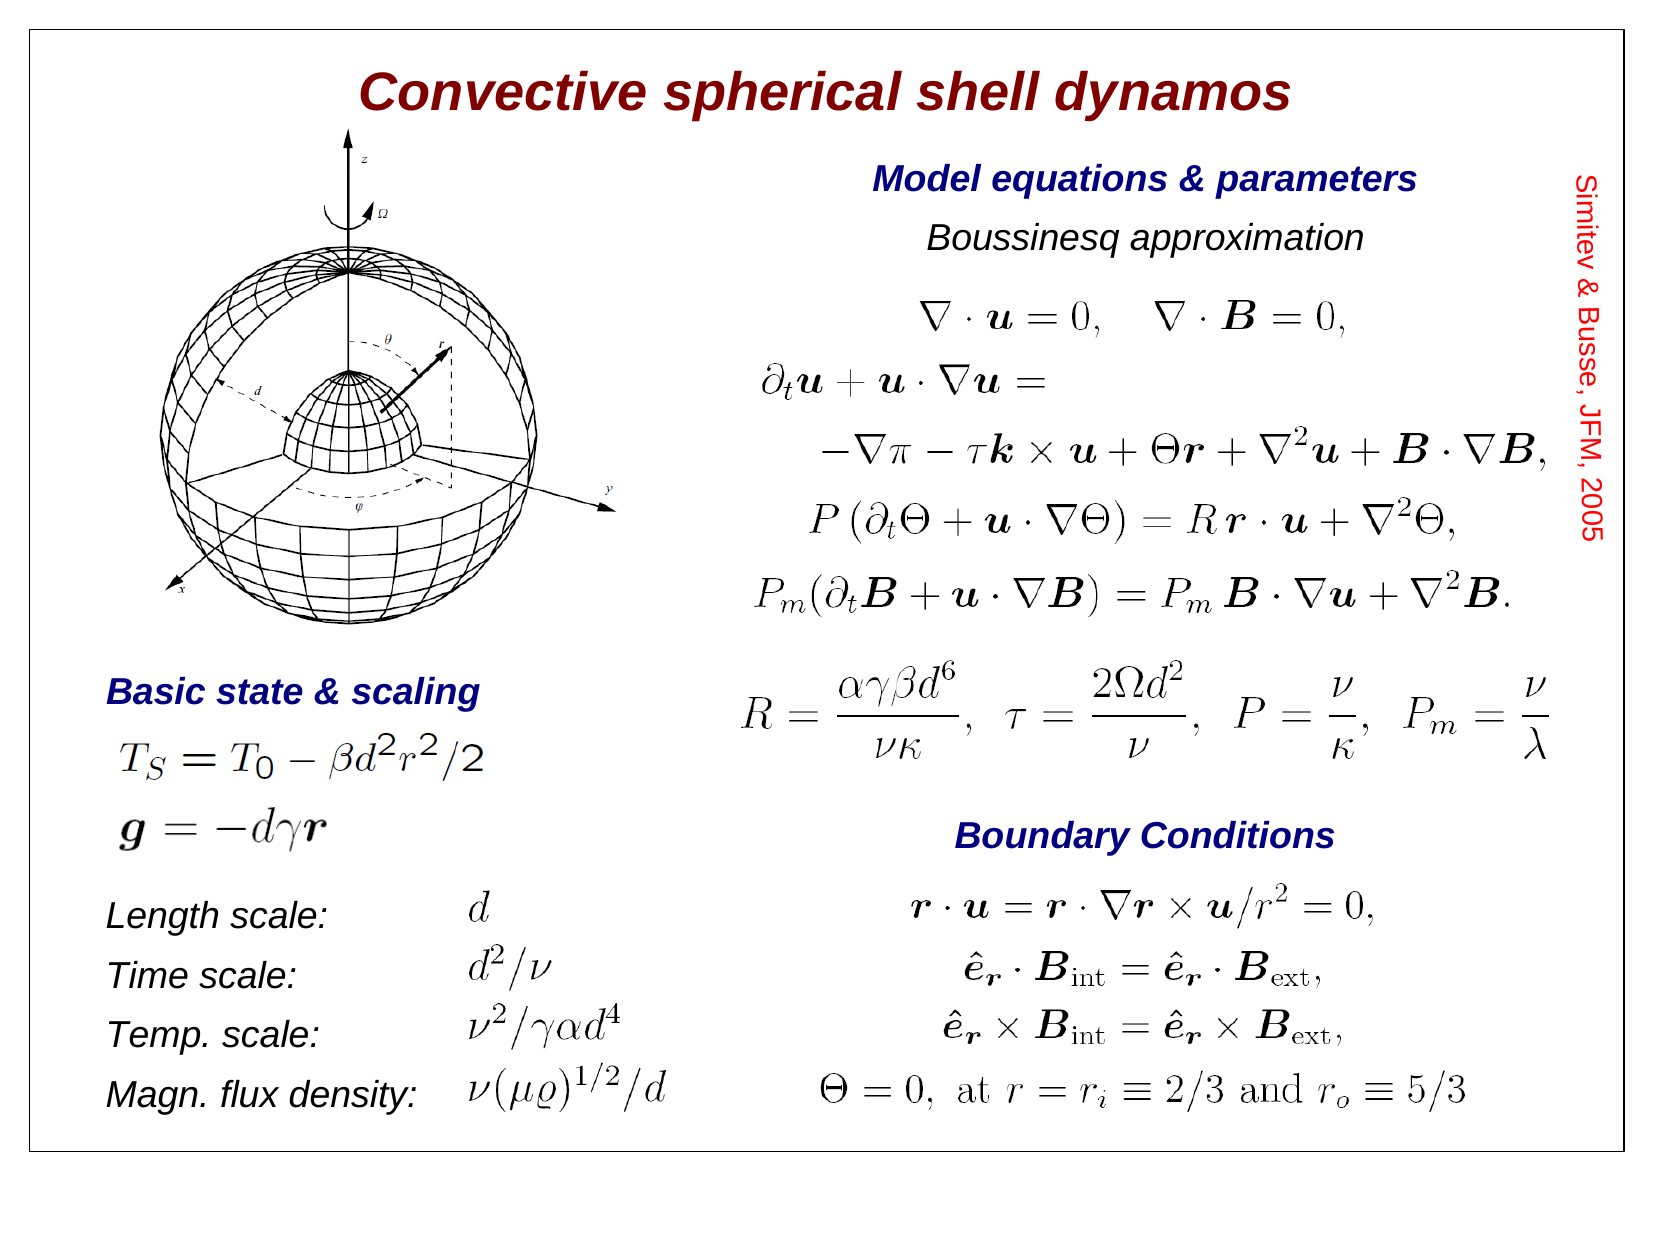

Convective spherical shell dynamos
Model equations & parameters
Boussinesq approximation
Simitev & Busse, JFM, 2005
Basic state & scaling
Boundary Conditions
Length scale:
Time scale:
Temp. scale:
Magn. flux density: